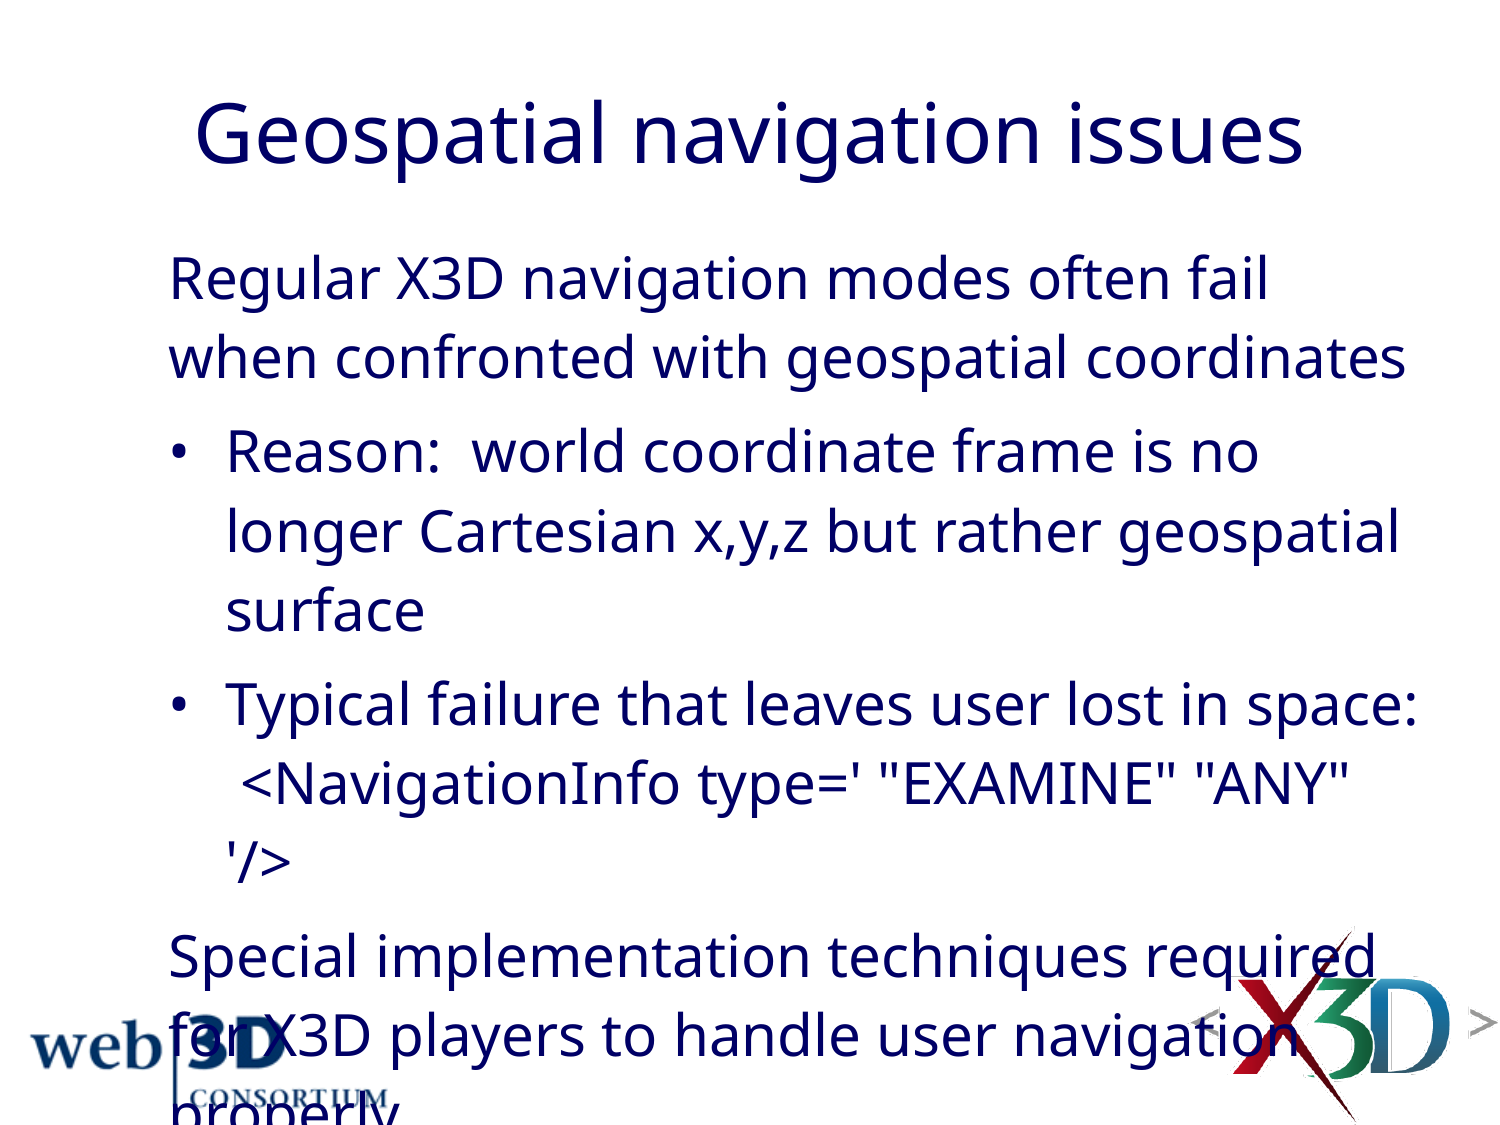

# Geospatial navigation issues
Regular X3D navigation modes often fail when confronted with geospatial coordinates
Reason: world coordinate frame is no longer Cartesian x,y,z but rather geospatial surface
Typical failure that leaves user lost in space: <NavigationInfo type=' "EXAMINE" "ANY" '/>
Special implementation techniques required for X3D players to handle user navigation properly
Velocity also should be proportional to altitude